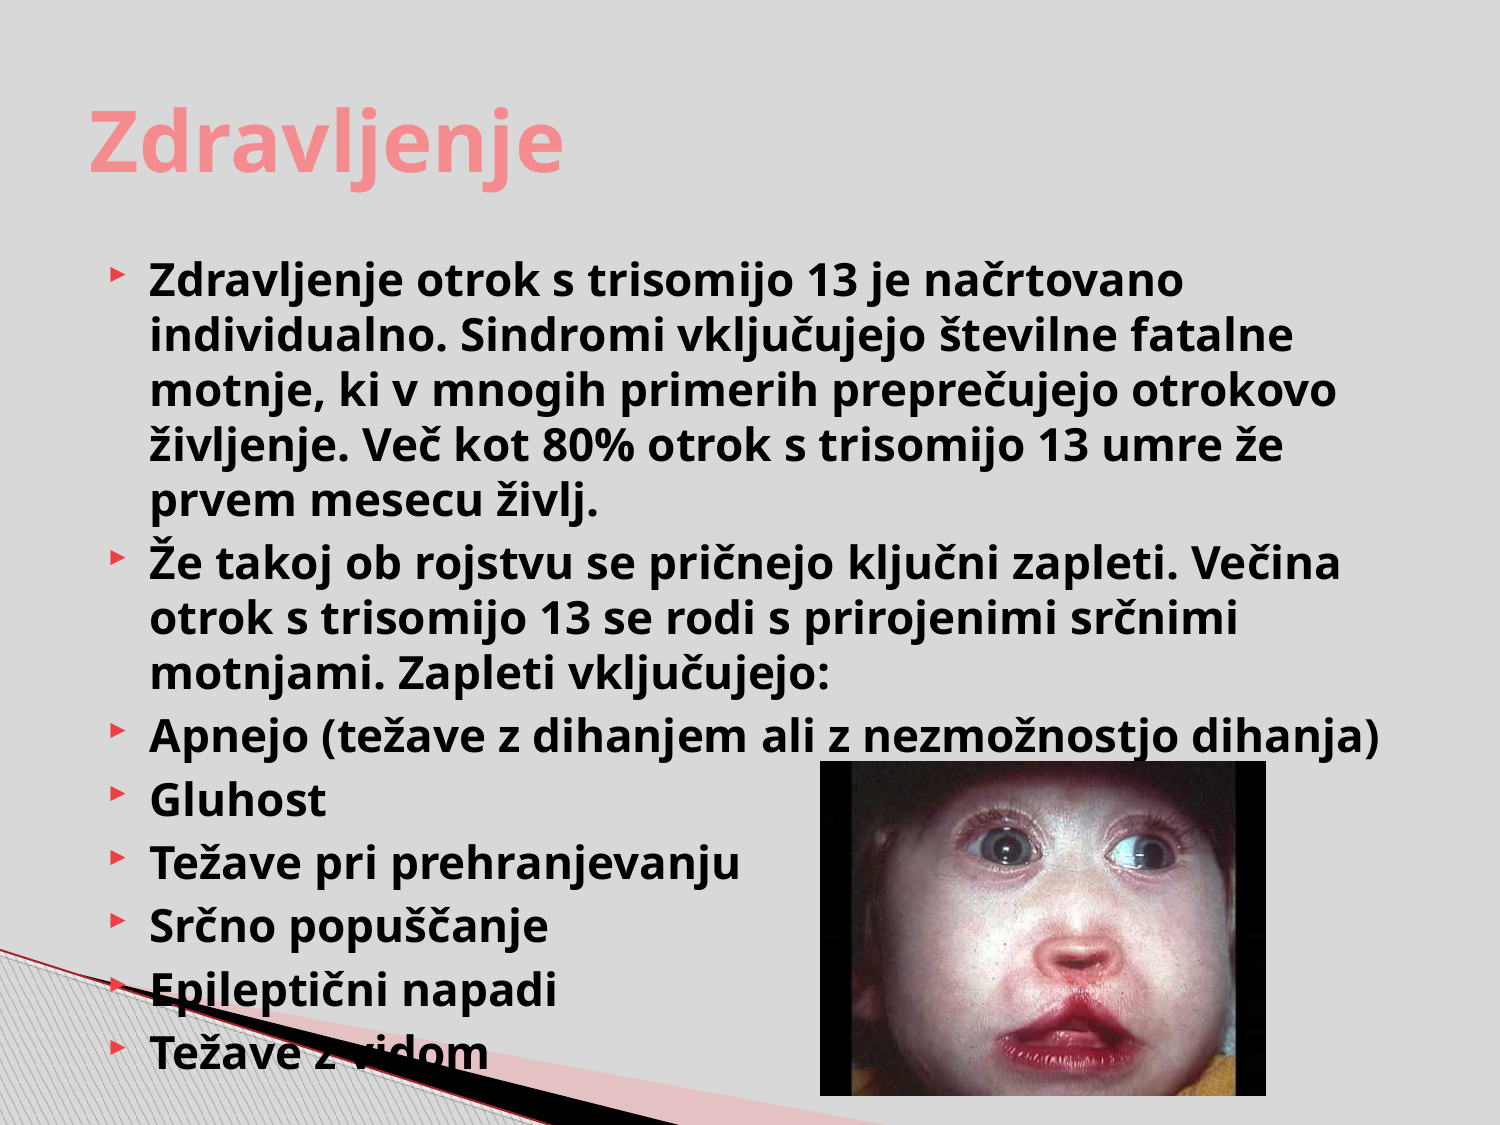

Zdravljenje
# Zdravljenje otrok s trisomijo 13 je načrtovano individualno. Sindromi vključujejo številne fatalne motnje, ki v mnogih primerih preprečujejo otrokovo življenje. Več kot 80% otrok s trisomijo 13 umre že prvem mesecu življ.
Že takoj ob rojstvu se pričnejo ključni zapleti. Večina otrok s trisomijo 13 se rodi s prirojenimi srčnimi motnjami. Zapleti vključujejo:
Apnejo (težave z dihanjem ali z nezmožnostjo dihanja)
Gluhost
Težave pri prehranjevanju
Srčno popuščanje
Epileptični napadi
Težave z vidom